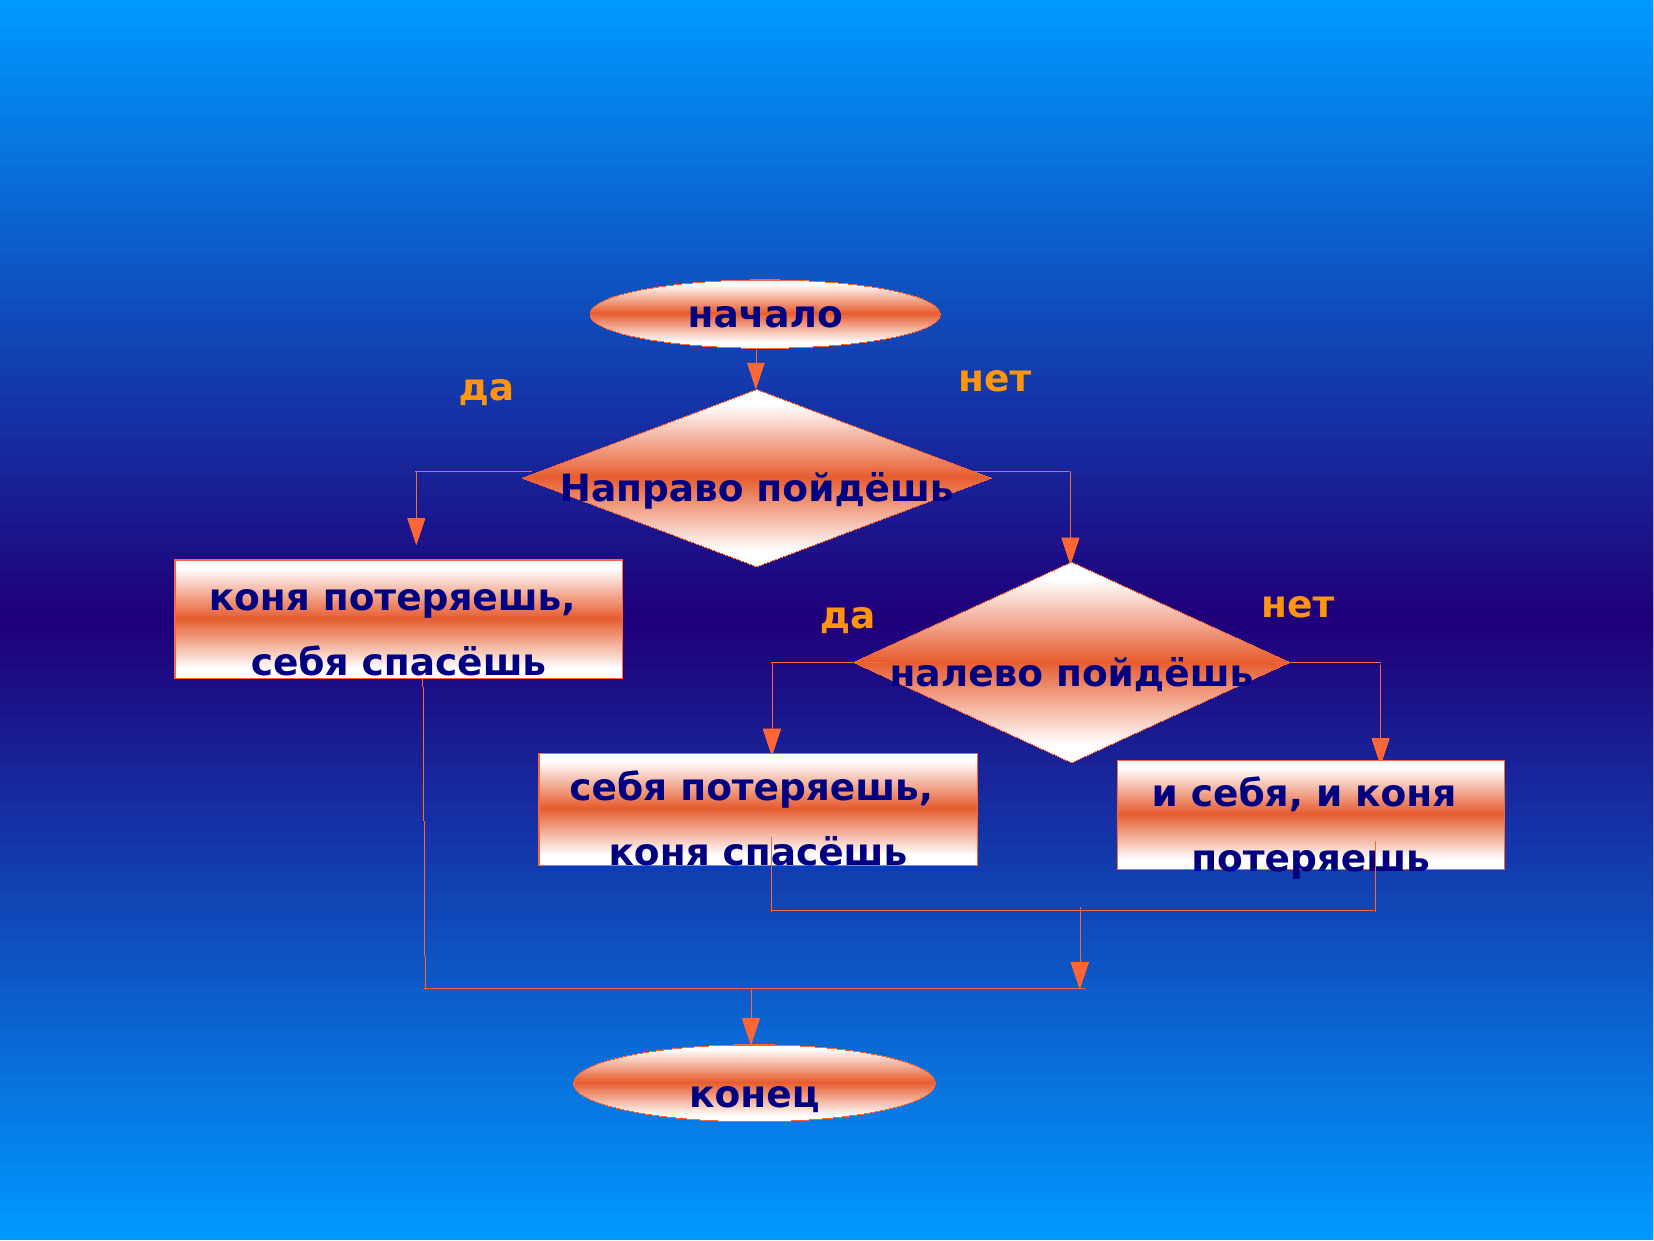

начало
нет
да
Направо пойдёшь
Коня потеряешь
Коня потеряешь
Коня потеряешь
коня потеряешь,
себя спасёшь
налево пойдёшь
нет
да
себя потеряешь,
коня спасёшь
и себя, и коня
потеряешь
конец
конец
конец
конец